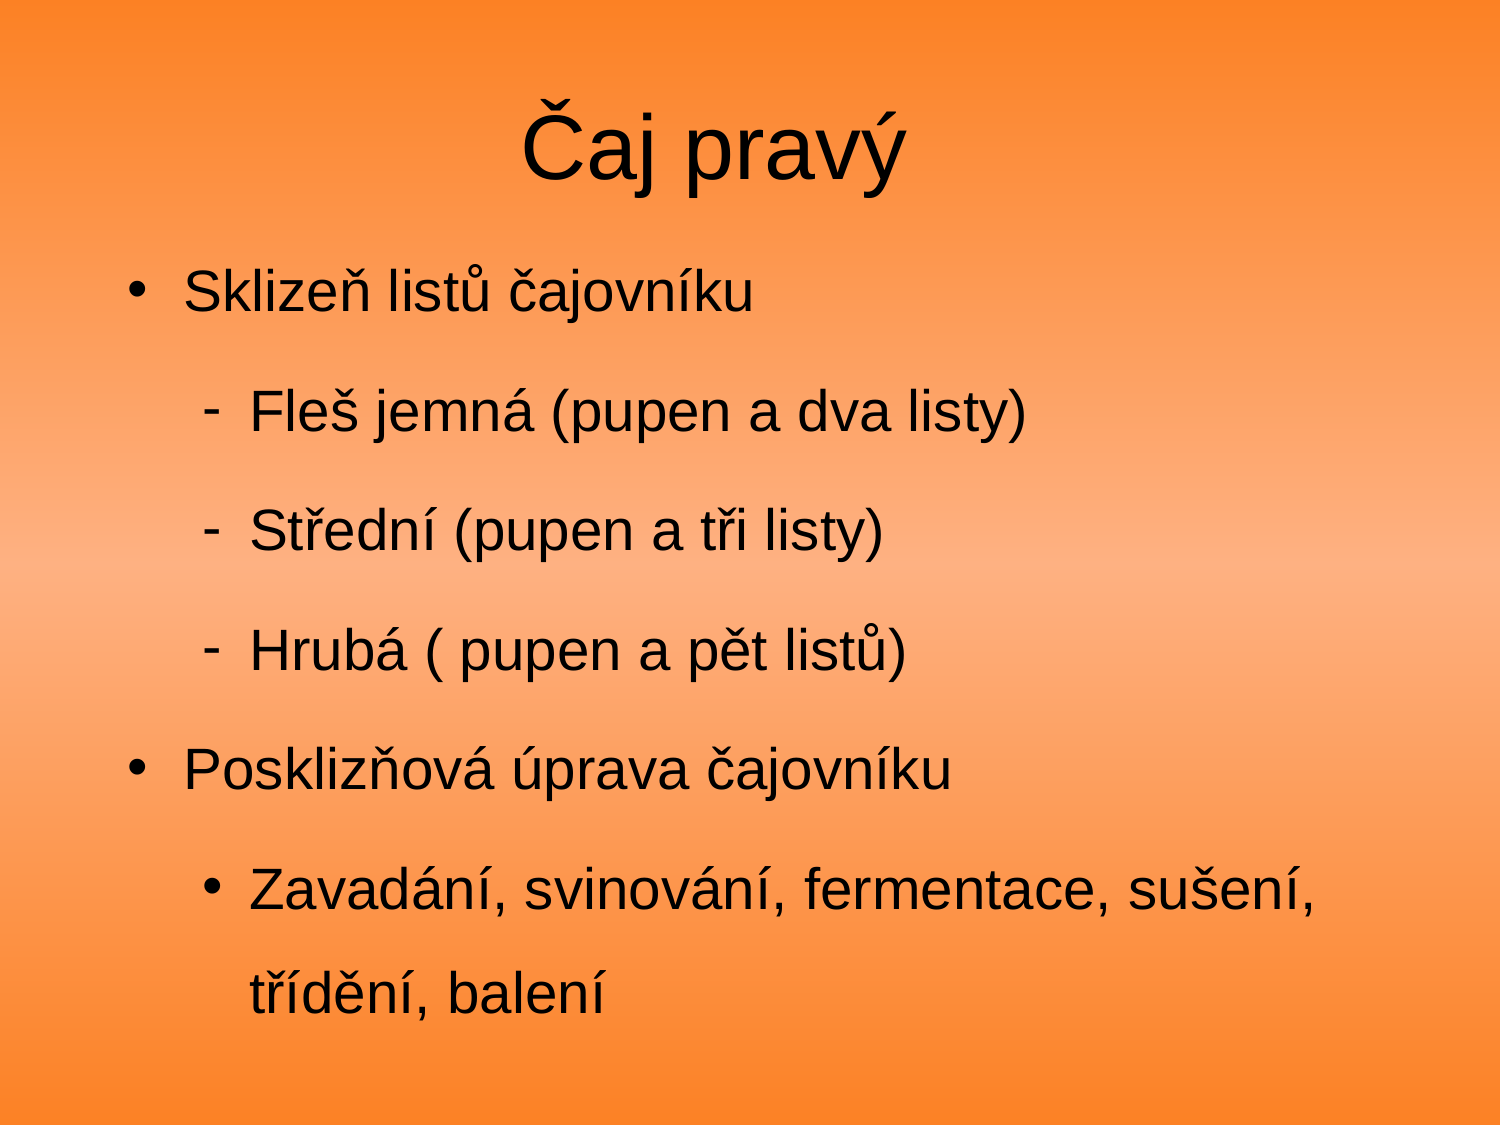

# Čaj pravý
Sklizeň listů čajovníku
Fleš jemná (pupen a dva listy)
Střední (pupen a tři listy)
Hrubá ( pupen a pět listů)
Posklizňová úprava čajovníku
Zavadání, svinování, fermentace, sušení, třídění, balení